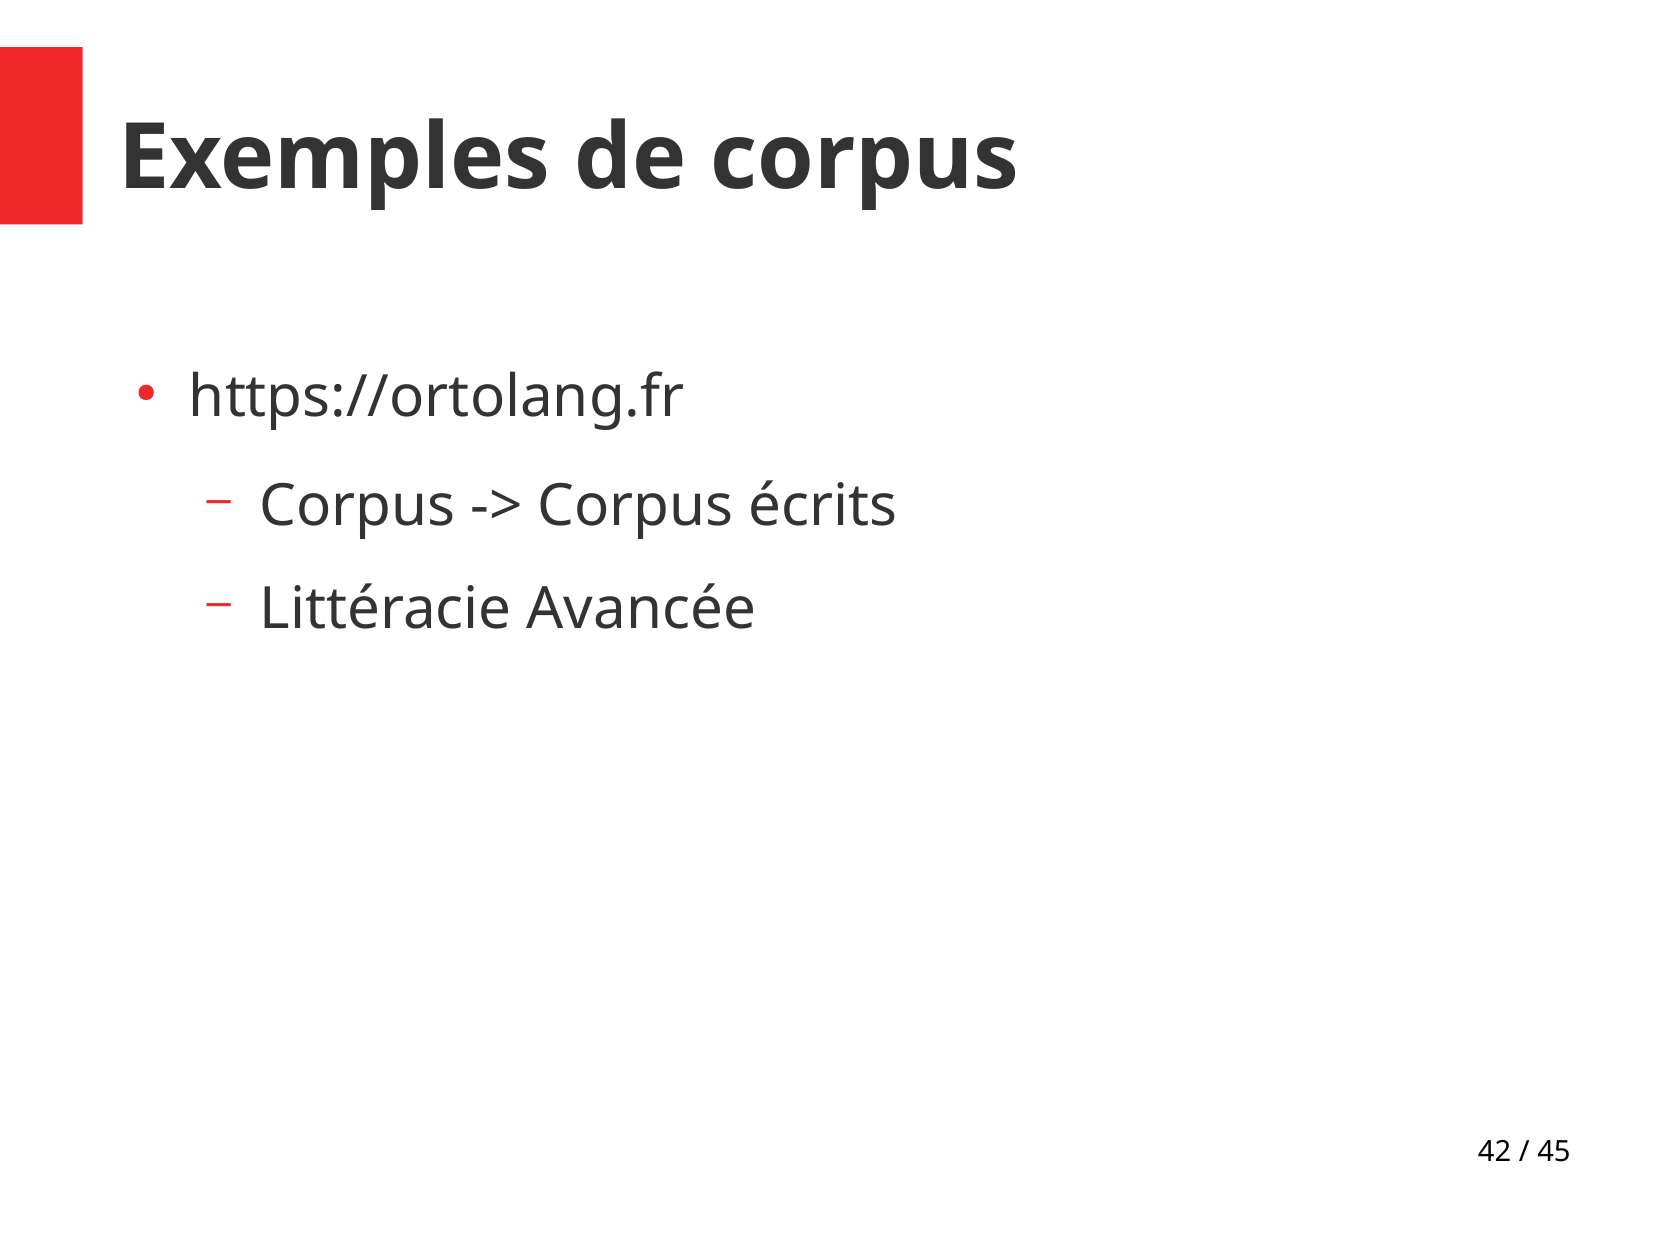

# Exemples de corpus
https://ortolang.fr
Corpus -> Corpus écrits
Littéracie Avancée
42